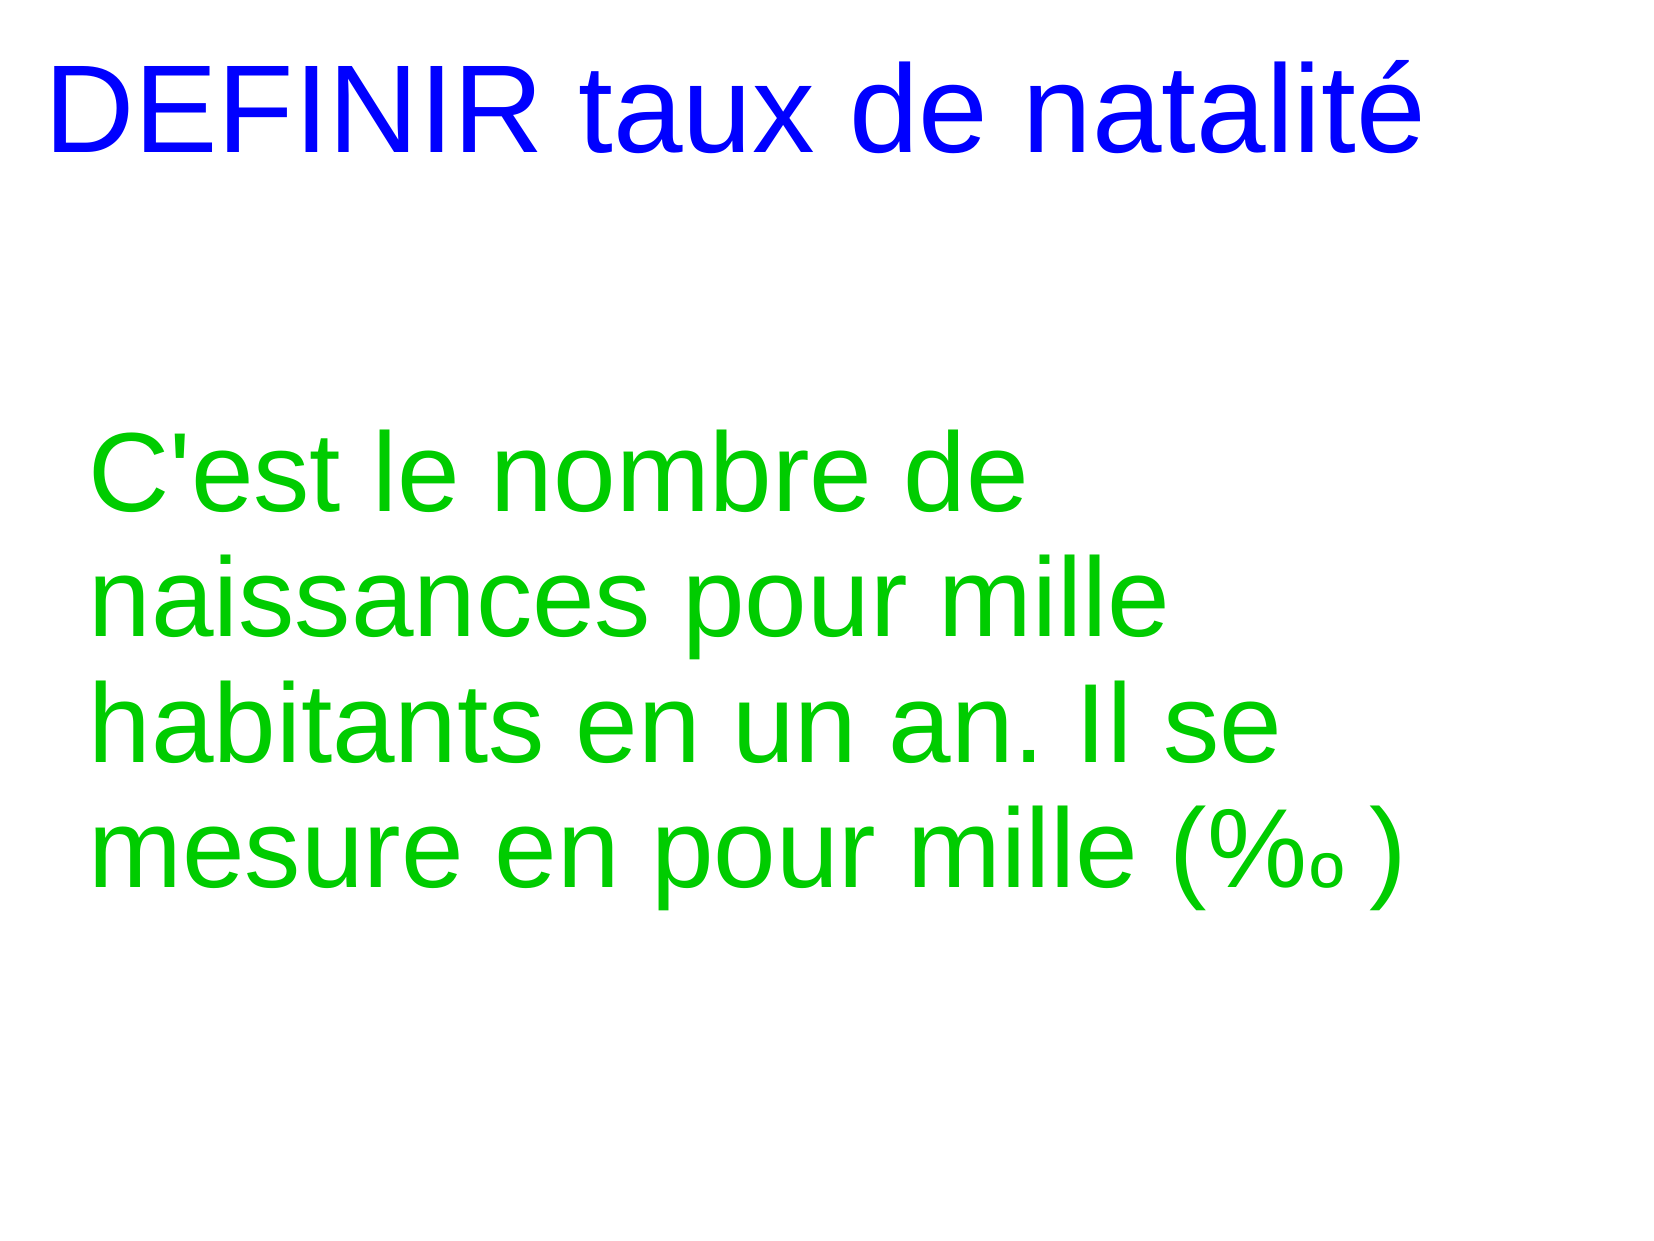

DEFINIR taux de natalité
# C'est le nombre de naissances pour mille habitants en un an. Il se mesure en pour mille (% )
º